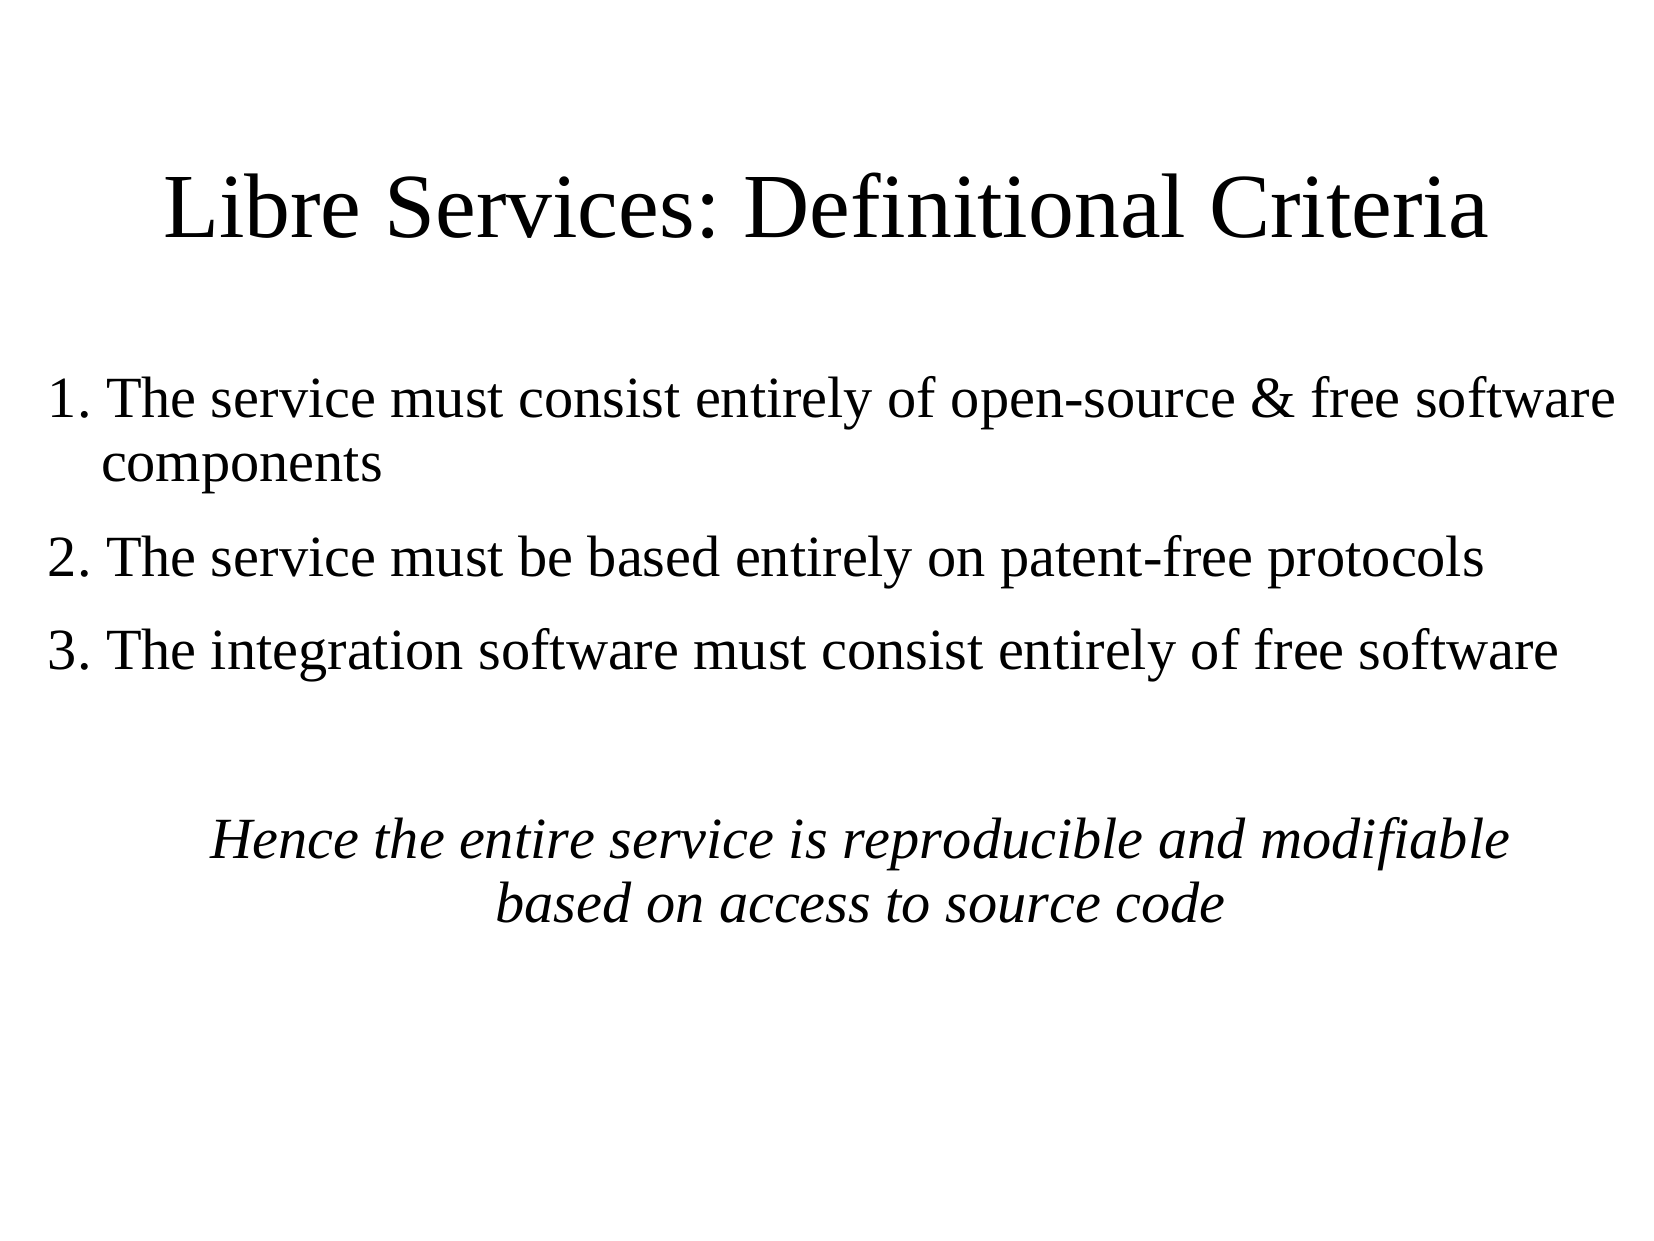

# Libre Services: Definitional Criteria
1. The service must consist entirely of open-source & free software components
2. The service must be based entirely on patent-free protocols
3. The integration software must consist entirely of free software
Hence the entire service is reproducible and modifiable
based on access to source code